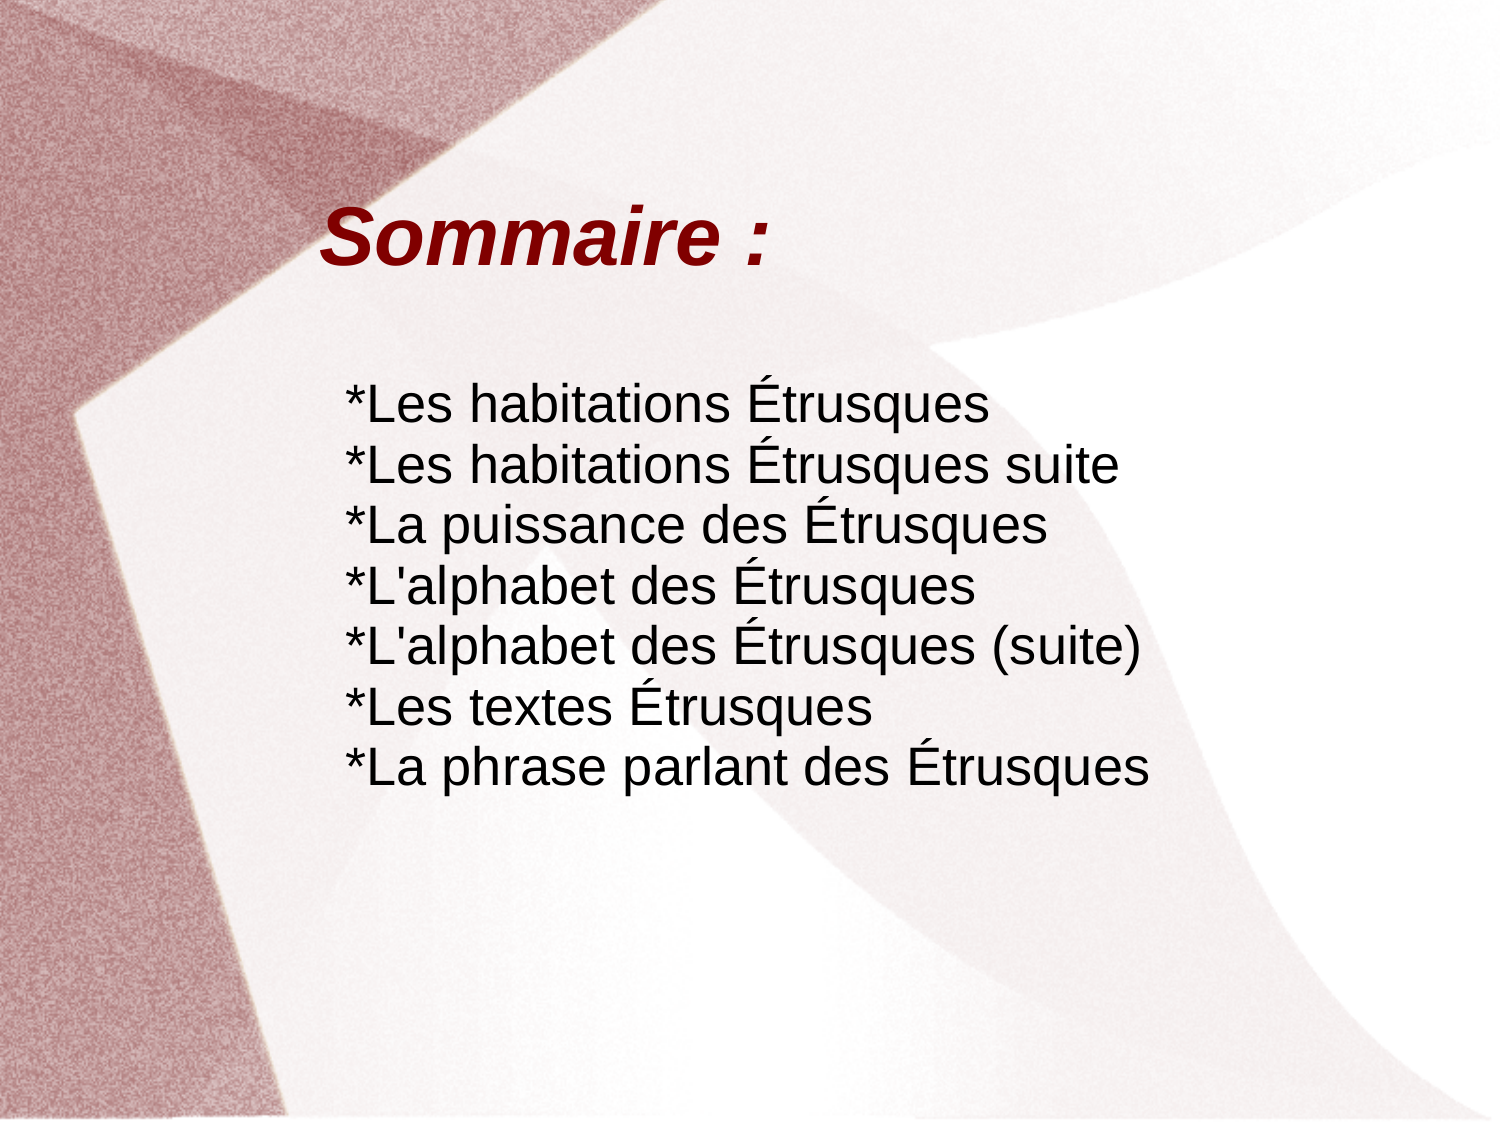

# Sommaire :
*Les habitations Étrusques
*Les habitations Étrusques suite
*La puissance des Étrusques
*L'alphabet des Étrusques
*L'alphabet des Étrusques (suite)
*Les textes Étrusques
*La phrase parlant des Étrusques